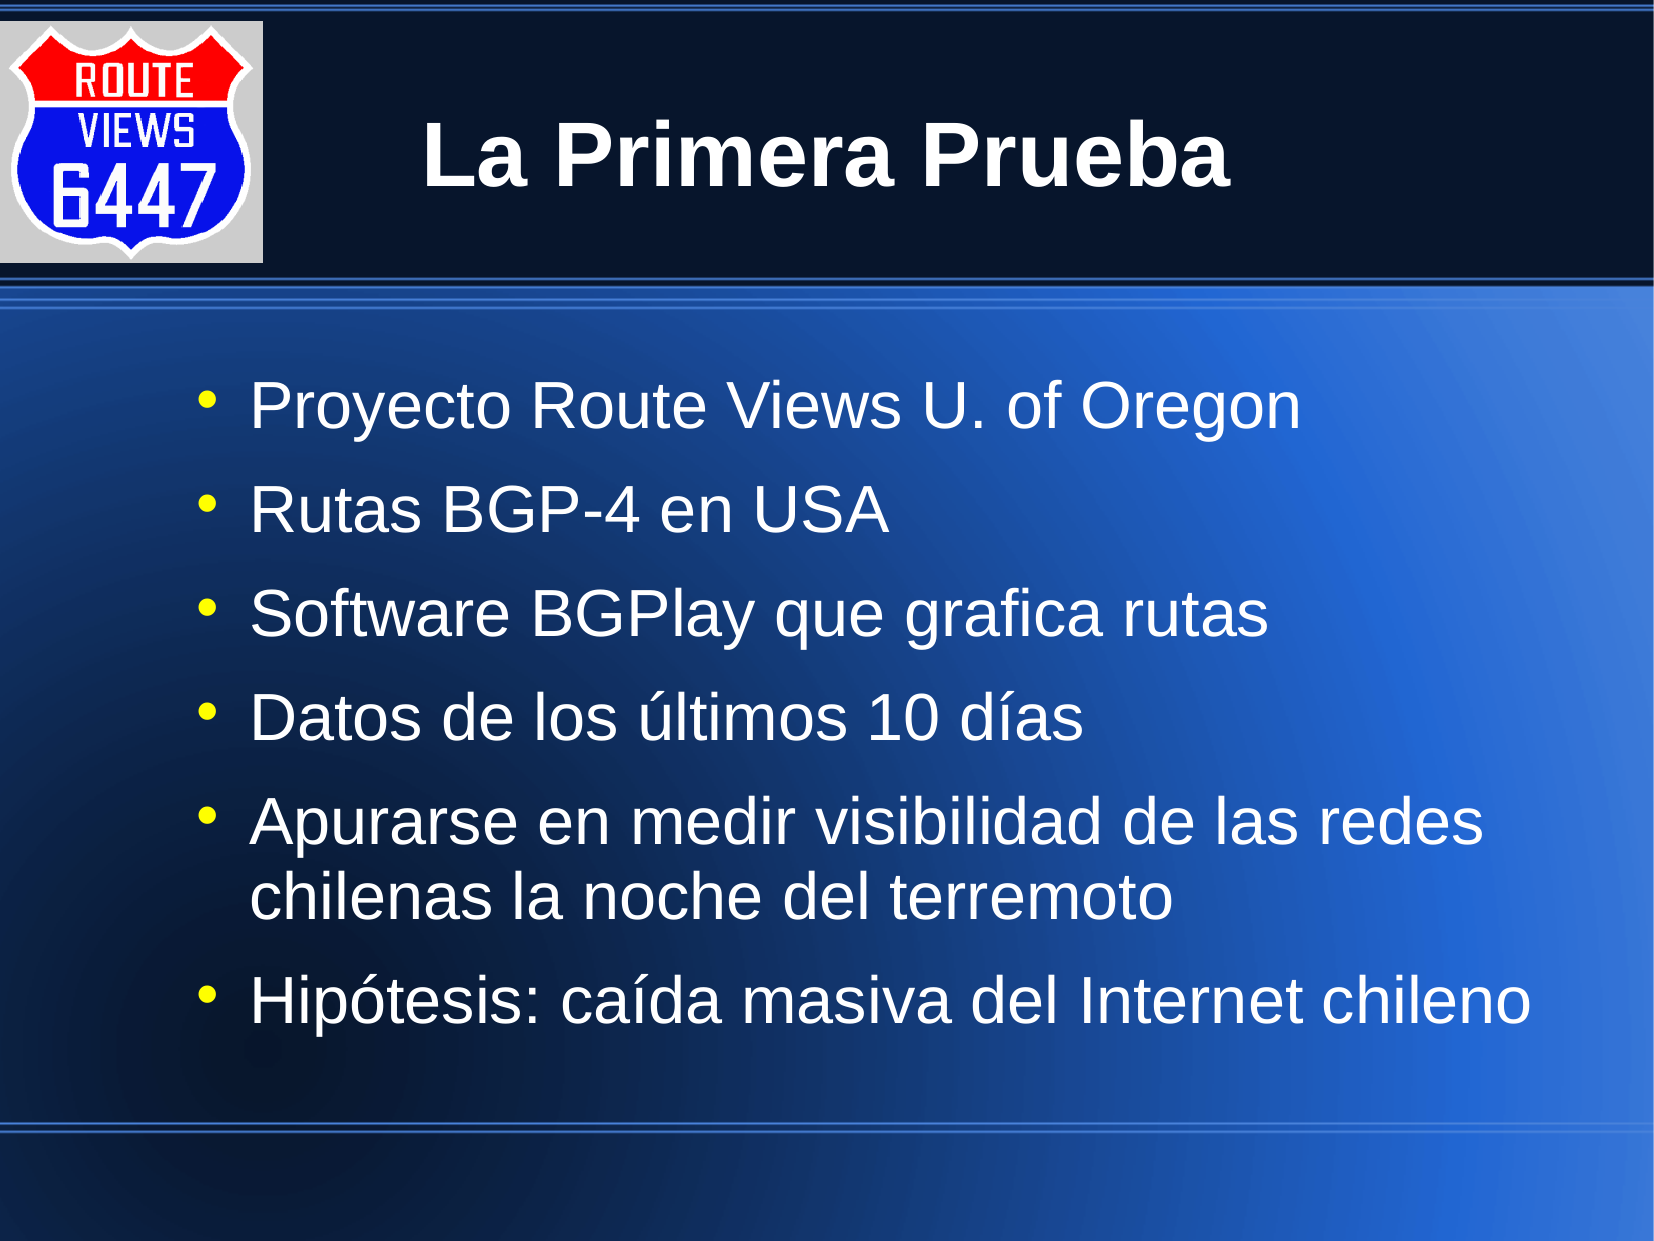

# La Primera Prueba
Proyecto Route Views U. of Oregon
Rutas BGP-4 en USA
Software BGPlay que grafica rutas
Datos de los últimos 10 días
Apurarse en medir visibilidad de las redes chilenas la noche del terremoto
Hipótesis: caída masiva del Internet chileno